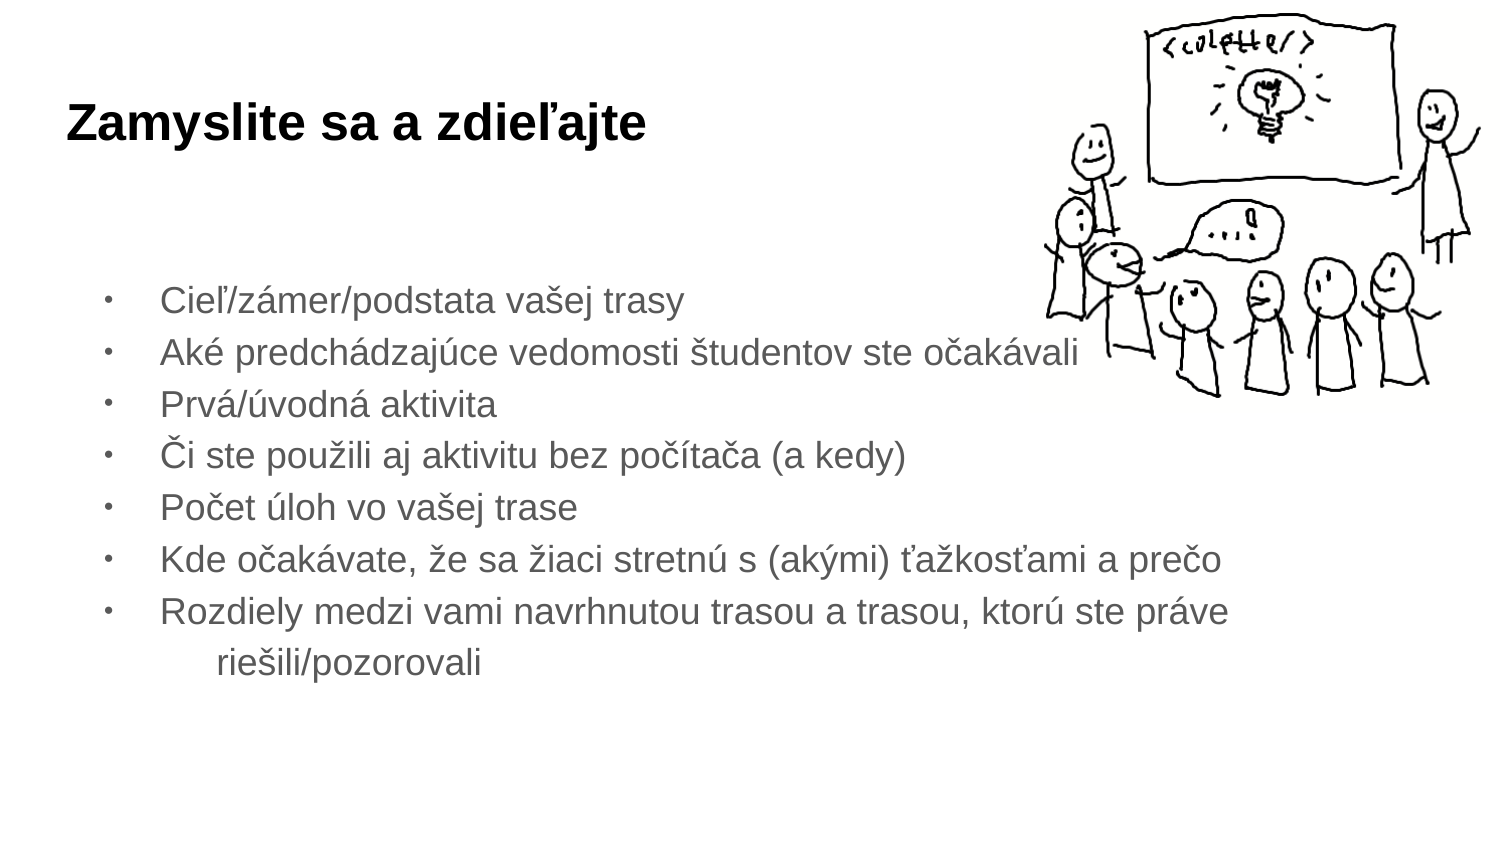

# Zamyslite sa a zdieľajte
Cieľ/zámer/podstata vašej trasy
Aké predchádzajúce vedomosti študentov ste očakávali
Prvá/úvodná aktivita
Či ste použili aj aktivitu bez počítača (a kedy)
Počet úloh vo vašej trase
Kde očakávate, že sa žiaci stretnú s (akými) ťažkosťami a prečo
Rozdiely medzi vami navrhnutou trasou a trasou, ktorú ste práve riešili/pozorovali